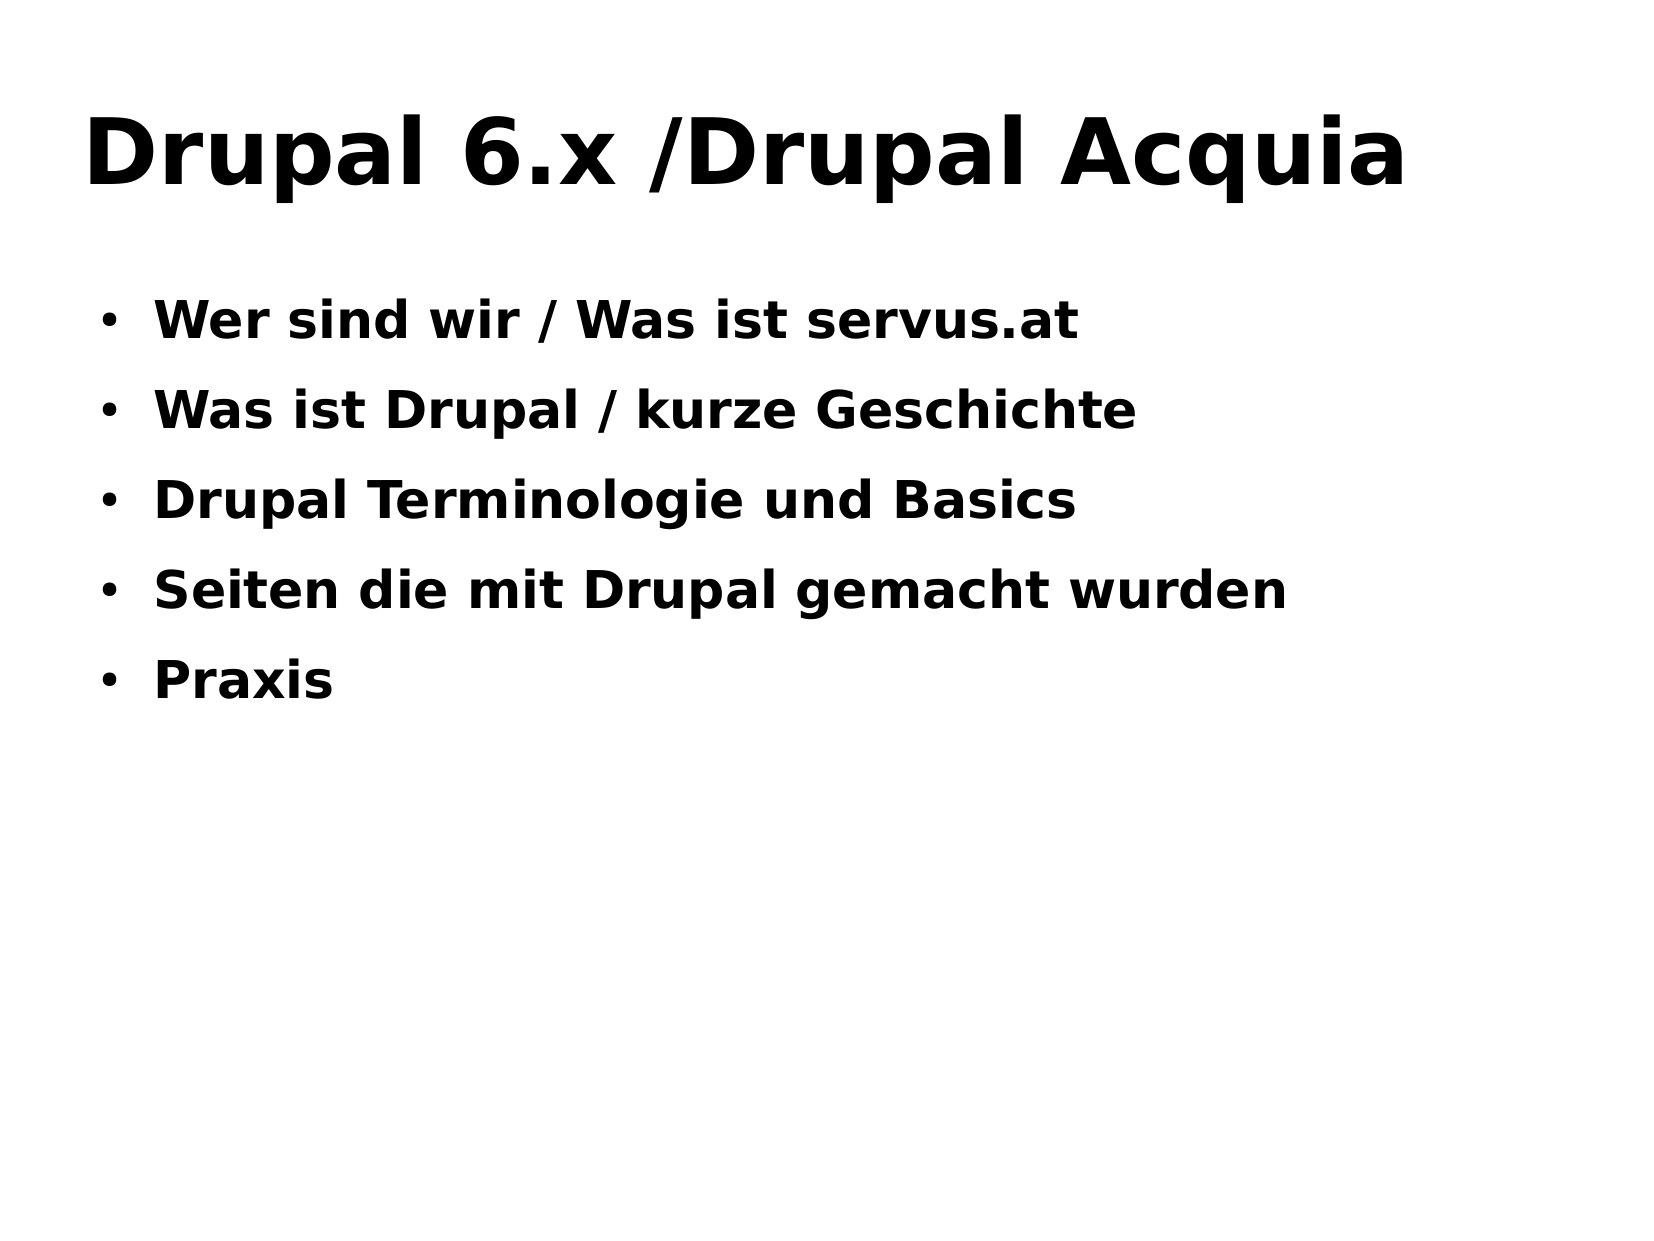

# Drupal 6.x /Drupal Acquia
Wer sind wir / Was ist servus.at
Was ist Drupal / kurze Geschichte
Drupal Terminologie und Basics
Seiten die mit Drupal gemacht wurden
Praxis